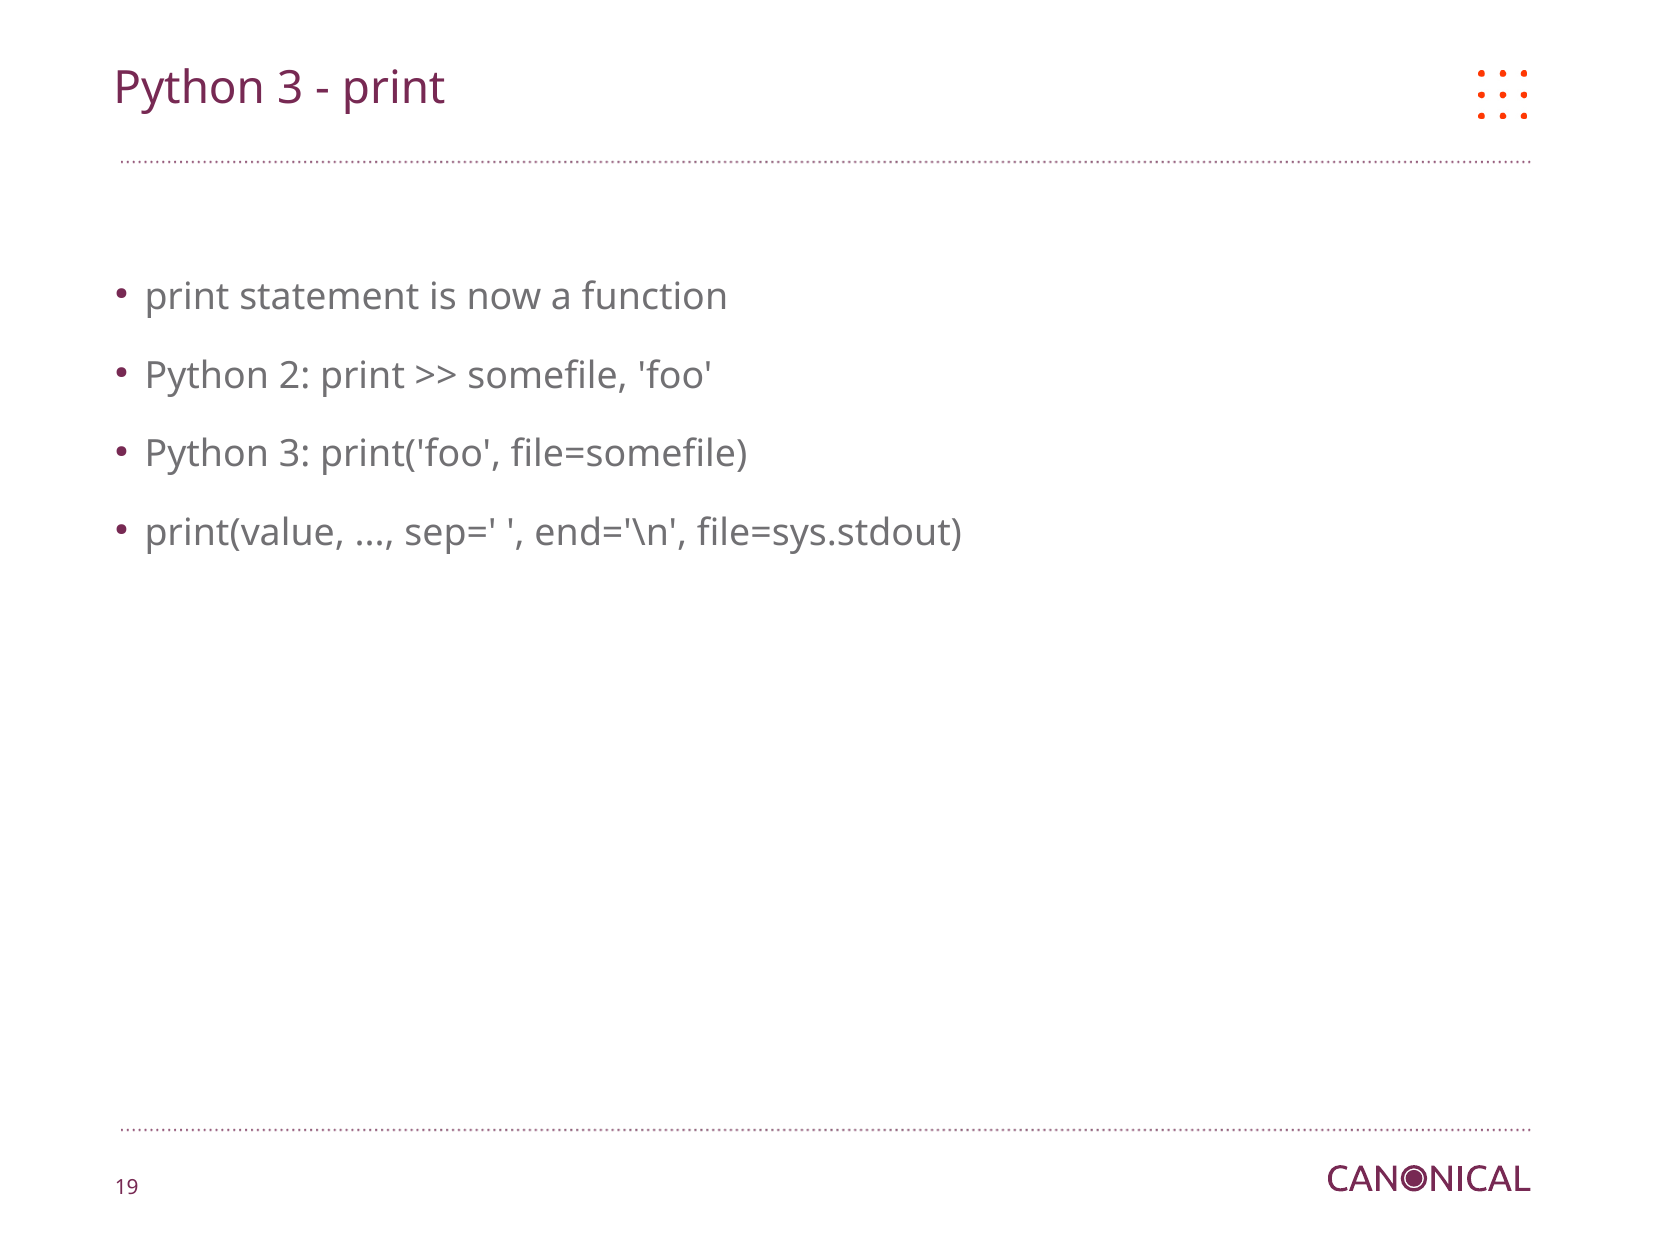

# Python 3 - print
print statement is now a function
Python 2: print >> somefile, 'foo'
Python 3: print('foo', file=somefile)
print(value, ..., sep=' ', end='\n', file=sys.stdout)